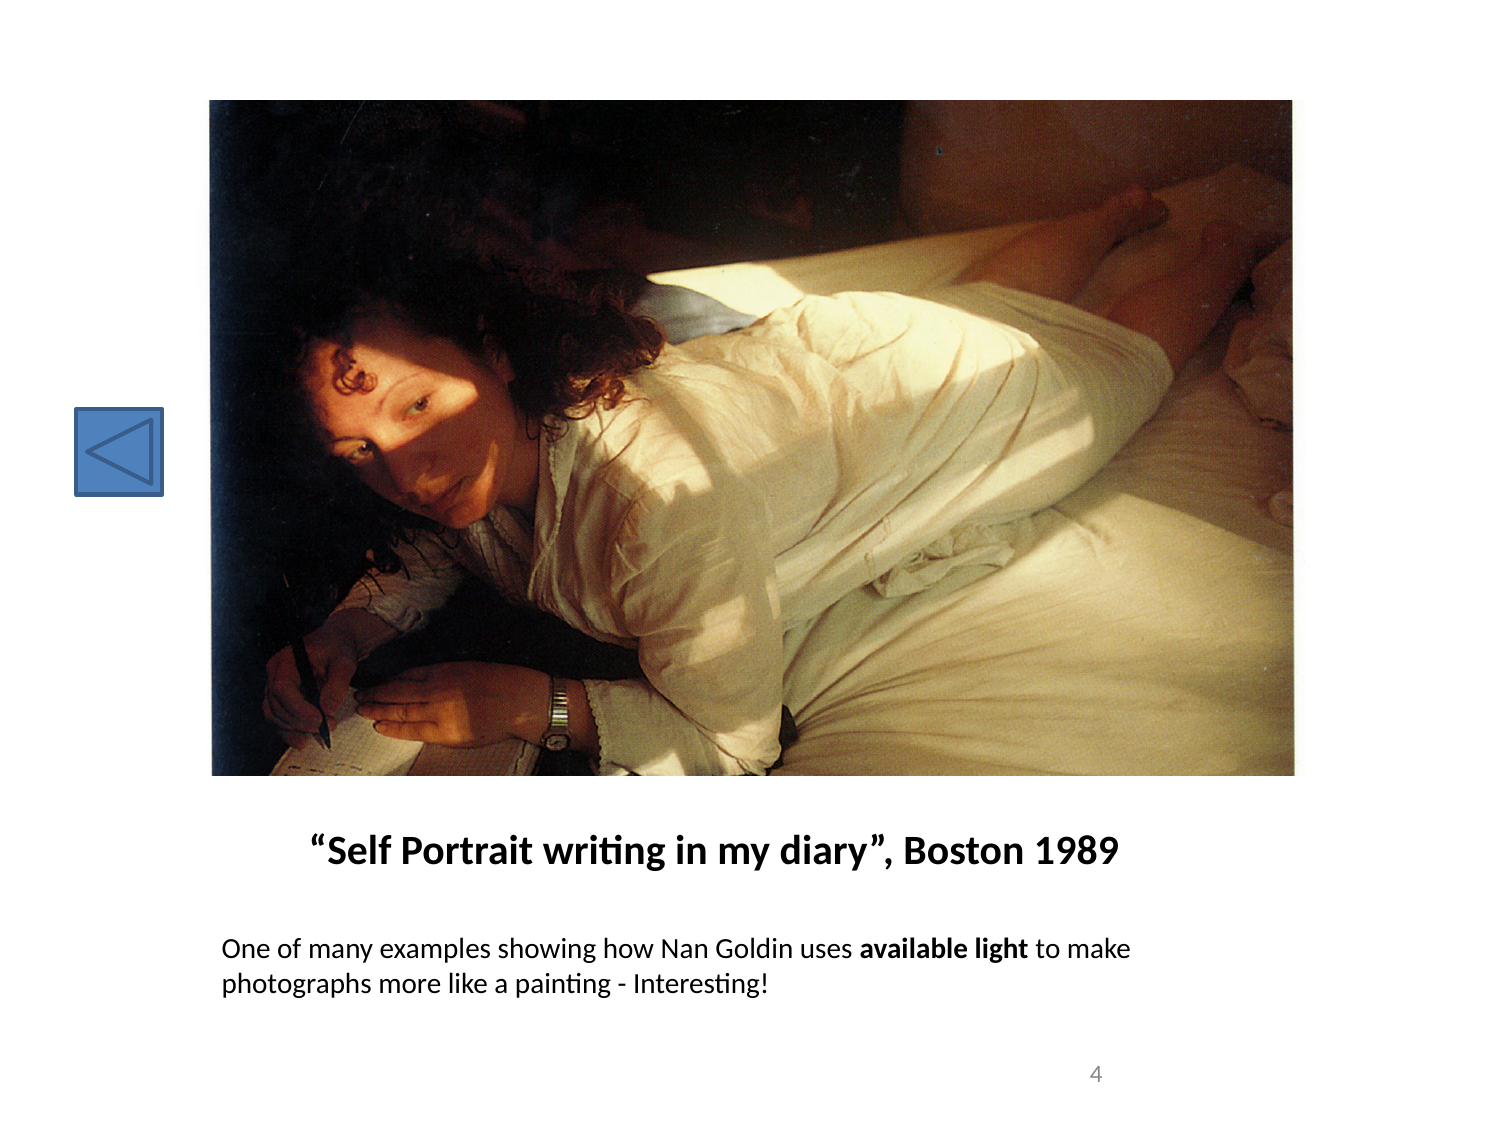

# “Self Portrait writing in my diary”, Boston 1989
One of many examples showing how Nan Goldin uses available light to make photographs more like a painting - Interesting!
4